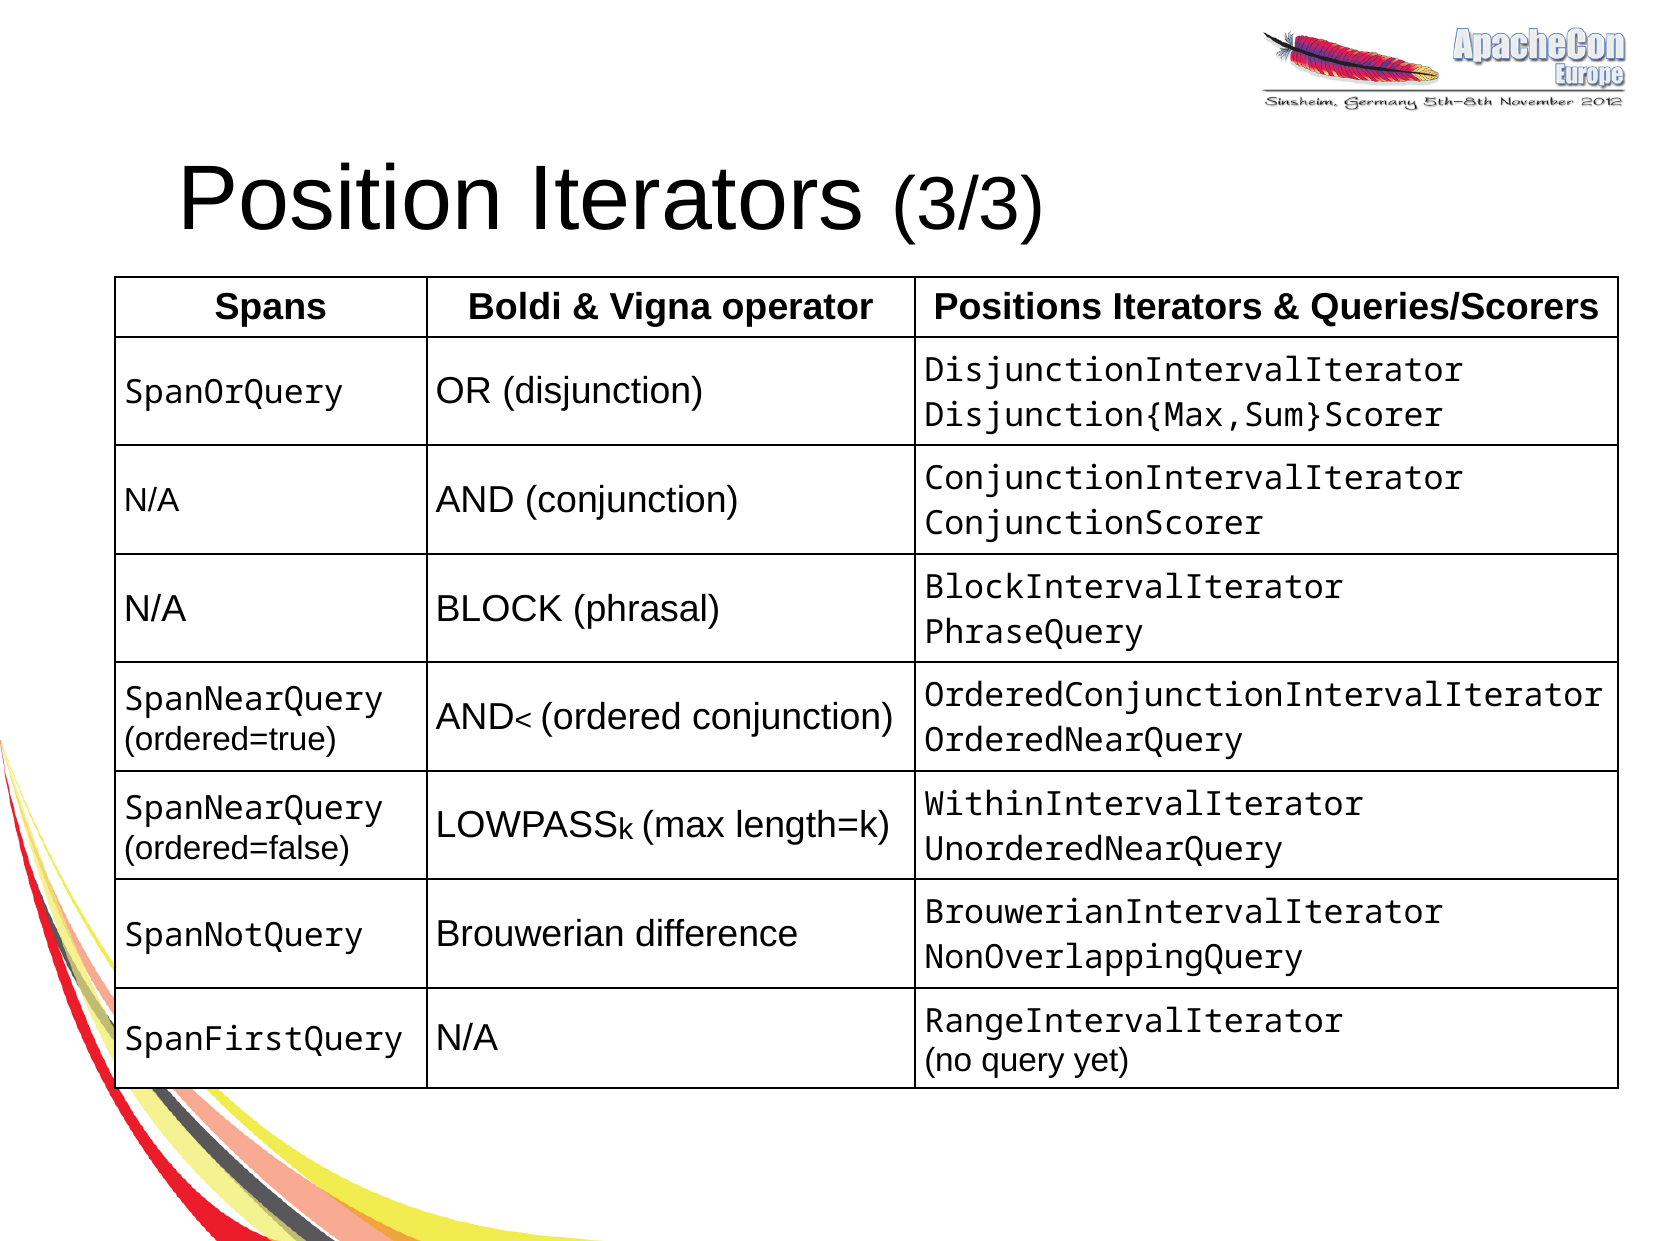

# Position Iterators (3/3)
| Spans | Boldi & Vigna operator | Positions Iterators & Queries/Scorers |
| --- | --- | --- |
| SpanOrQuery | OR (disjunction) | DisjunctionIntervalIterator Disjunction{Max,Sum}Scorer |
| N/A | AND (conjunction) | ConjunctionIntervalIterator ConjunctionScorer |
| N/A | BLOCK (phrasal) | BlockIntervalIterator PhraseQuery |
| SpanNearQuery (ordered=true) | AND< (ordered conjunction) | OrderedConjunctionIntervalIterator OrderedNearQuery |
| SpanNearQuery (ordered=false) | LOWPASSk (max length=k) | WithinIntervalIterator UnorderedNearQuery |
| SpanNotQuery | Brouwerian difference | BrouwerianIntervalIterator NonOverlappingQuery |
| SpanFirstQuery | N/A | RangeIntervalIterator (no query yet) |